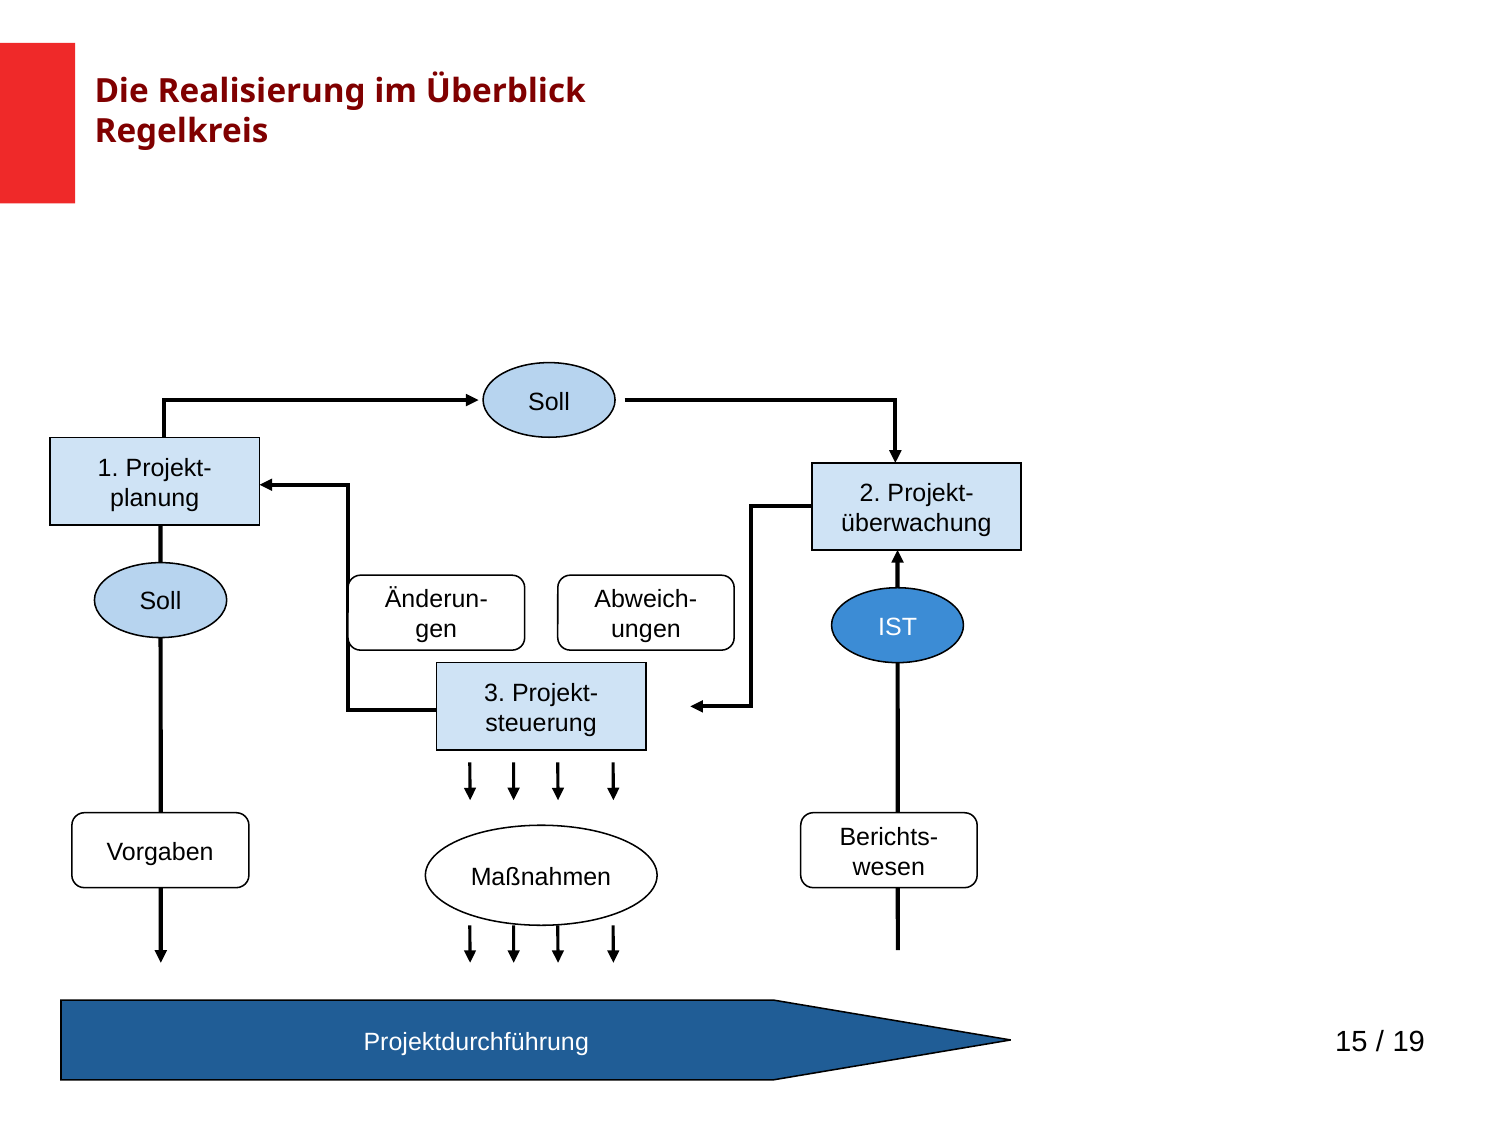

# Die Realisierung im Überblick Regelkreis
Soll
1. Projekt-
planung
2. Projekt-
überwachung
Soll
Änderun-
gen
Abweich-
ungen
IST
3. Projekt-
steuerung
Vorgaben
Berichts-
wesen
Maßnahmen
Projektdurchführung
15